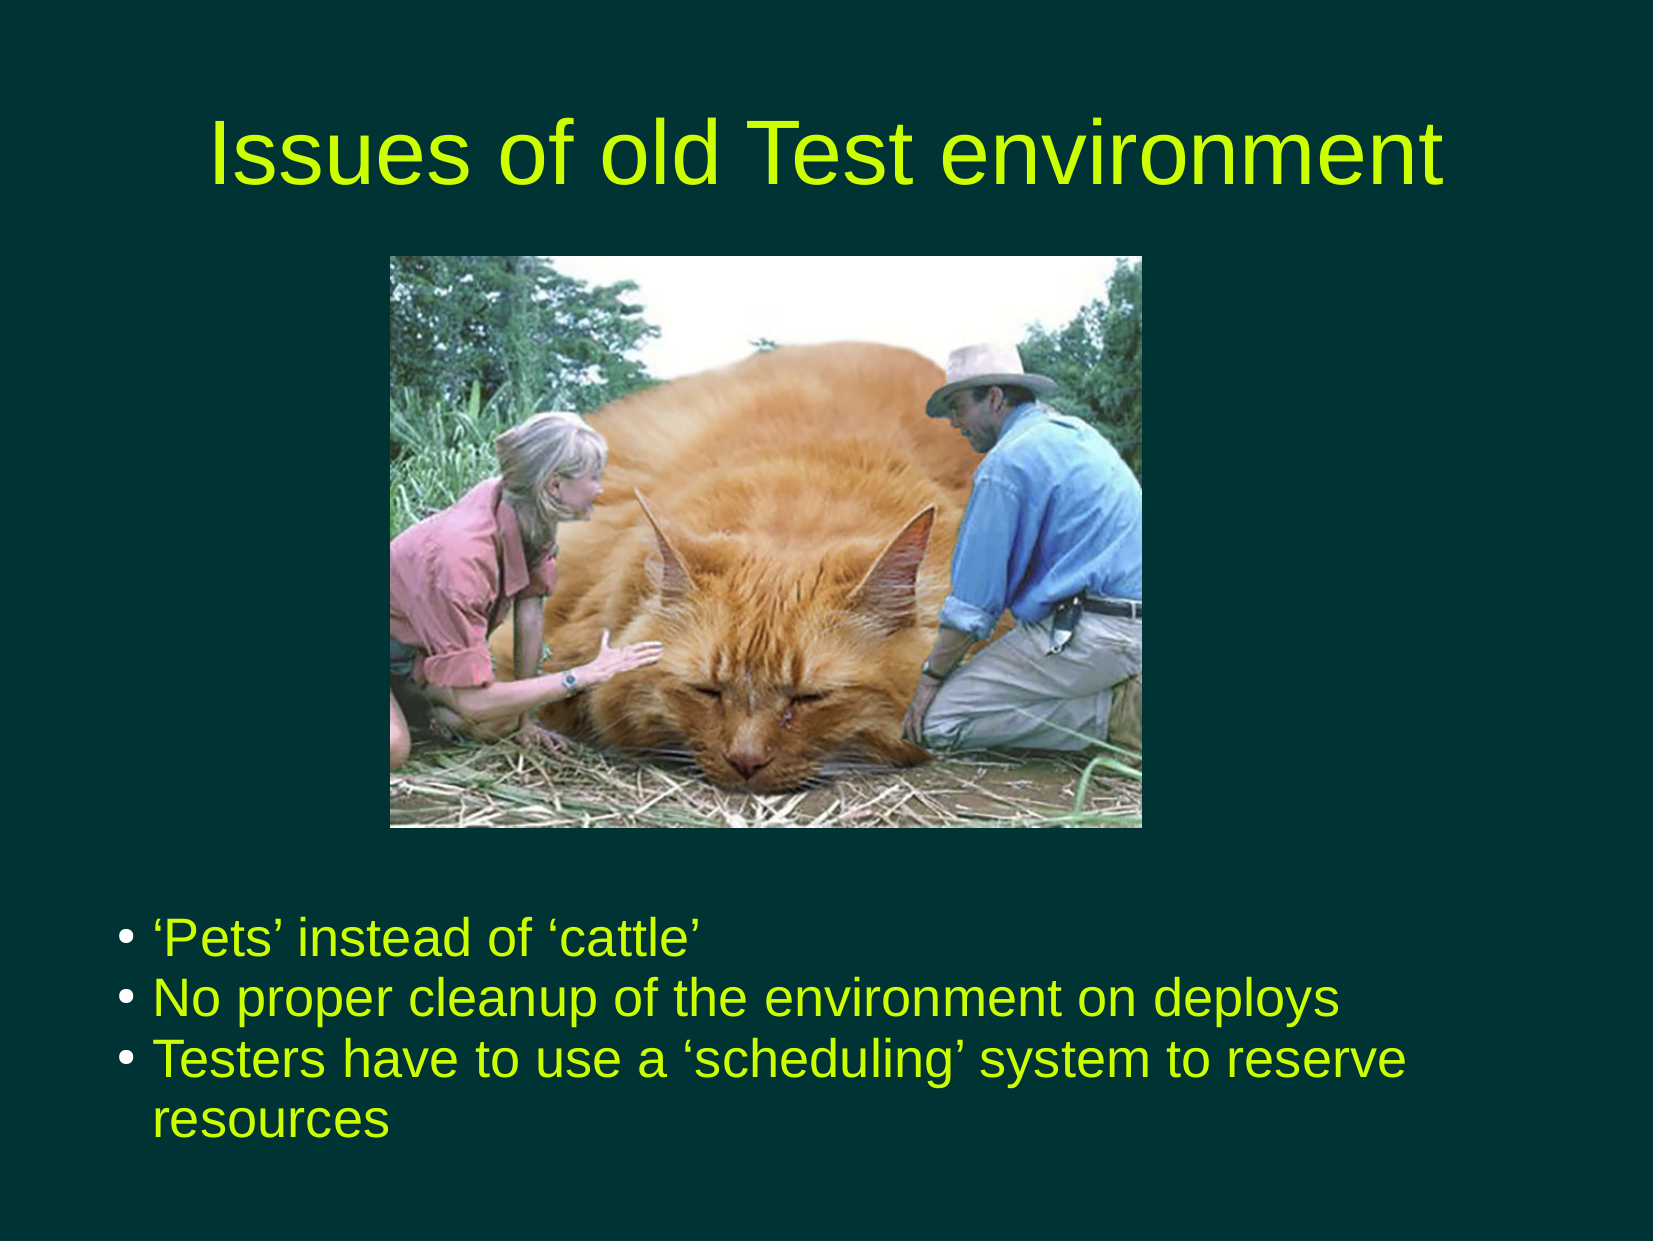

# Issues of old Test environment
‘Pets’ instead of ‘cattle’
No proper cleanup of the environment on deploys
Testers have to use a ‘scheduling’ system to reserve resources